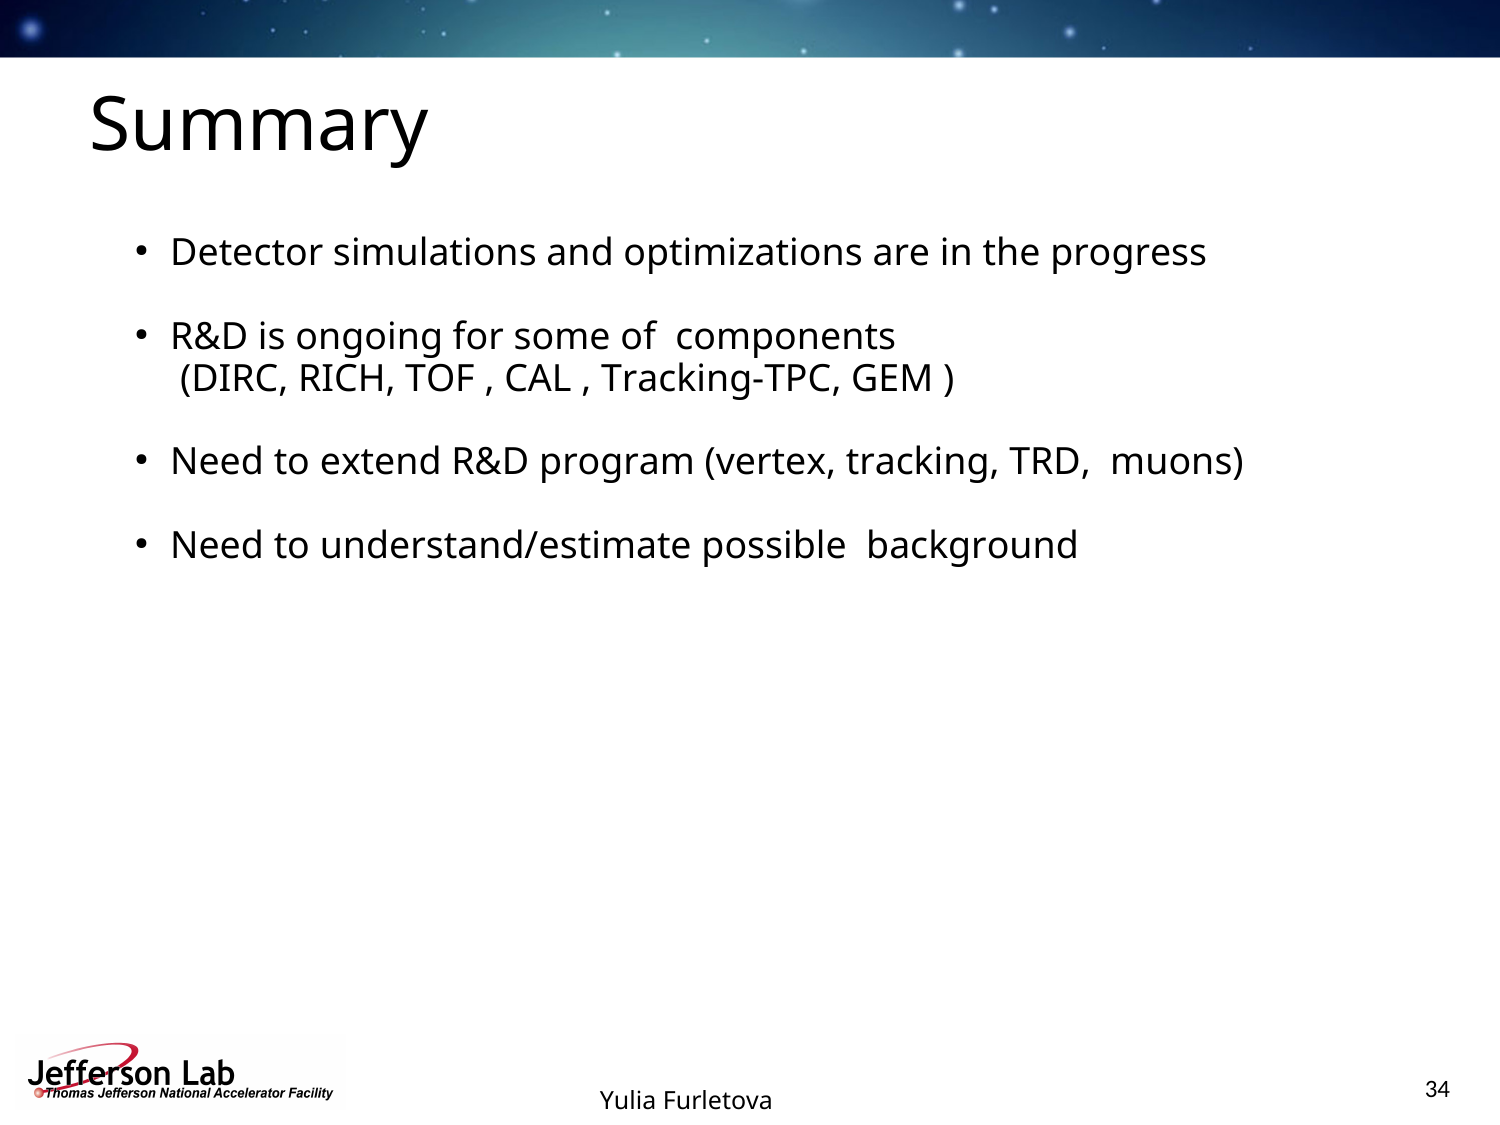

Summary
Detector simulations and optimizations are in the progress
R&D is ongoing for some of components
 (DIRC, RICH, TOF , CAL , Tracking-TPC, GEM )
Need to extend R&D program (vertex, tracking, TRD, muons)
Need to understand/estimate possible background
34
Yulia Furletova